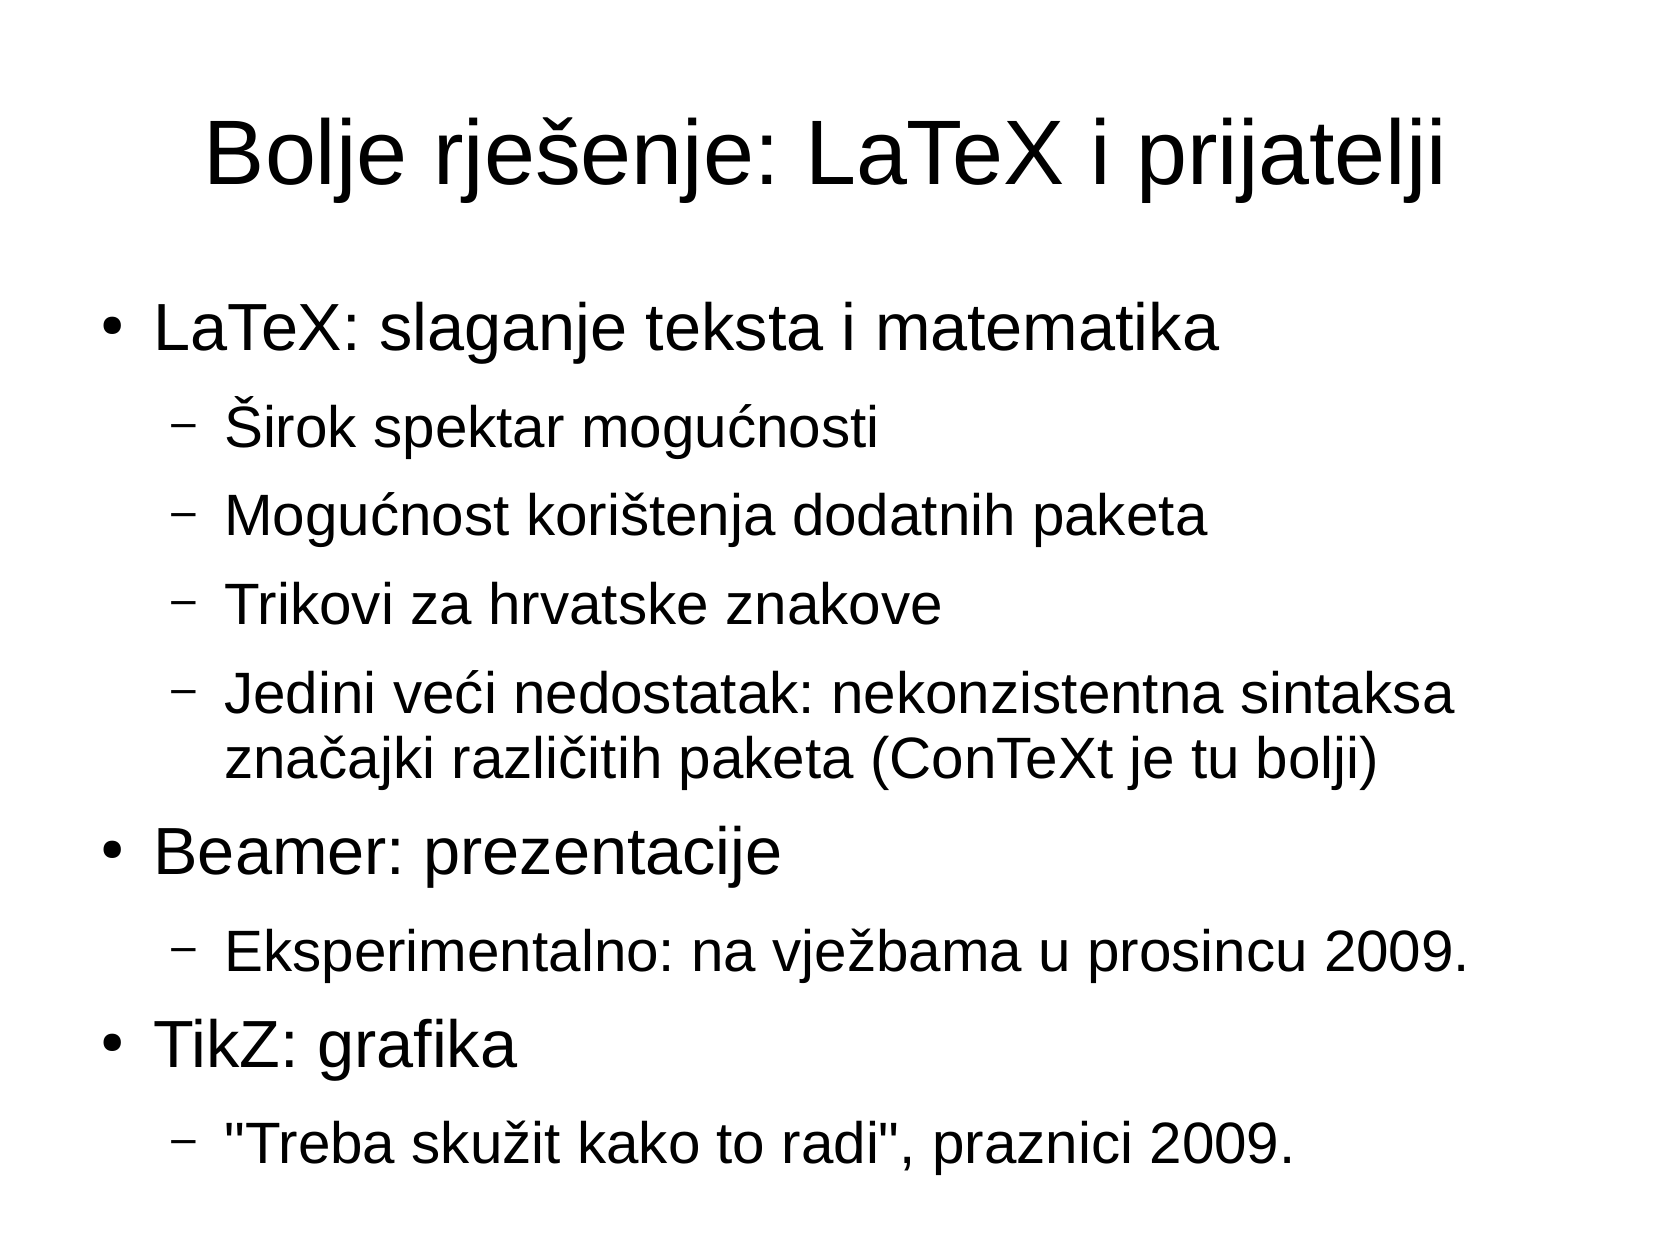

# Bolje rješenje: LaTeX i prijatelji
LaTeX: slaganje teksta i matematika
Širok spektar mogućnosti
Mogućnost korištenja dodatnih paketa
Trikovi za hrvatske znakove
Jedini veći nedostatak: nekonzistentna sintaksa značajki različitih paketa (ConTeXt je tu bolji)
Beamer: prezentacije
Eksperimentalno: na vježbama u prosincu 2009.
TikZ: grafika
"Treba skužit kako to radi", praznici 2009.